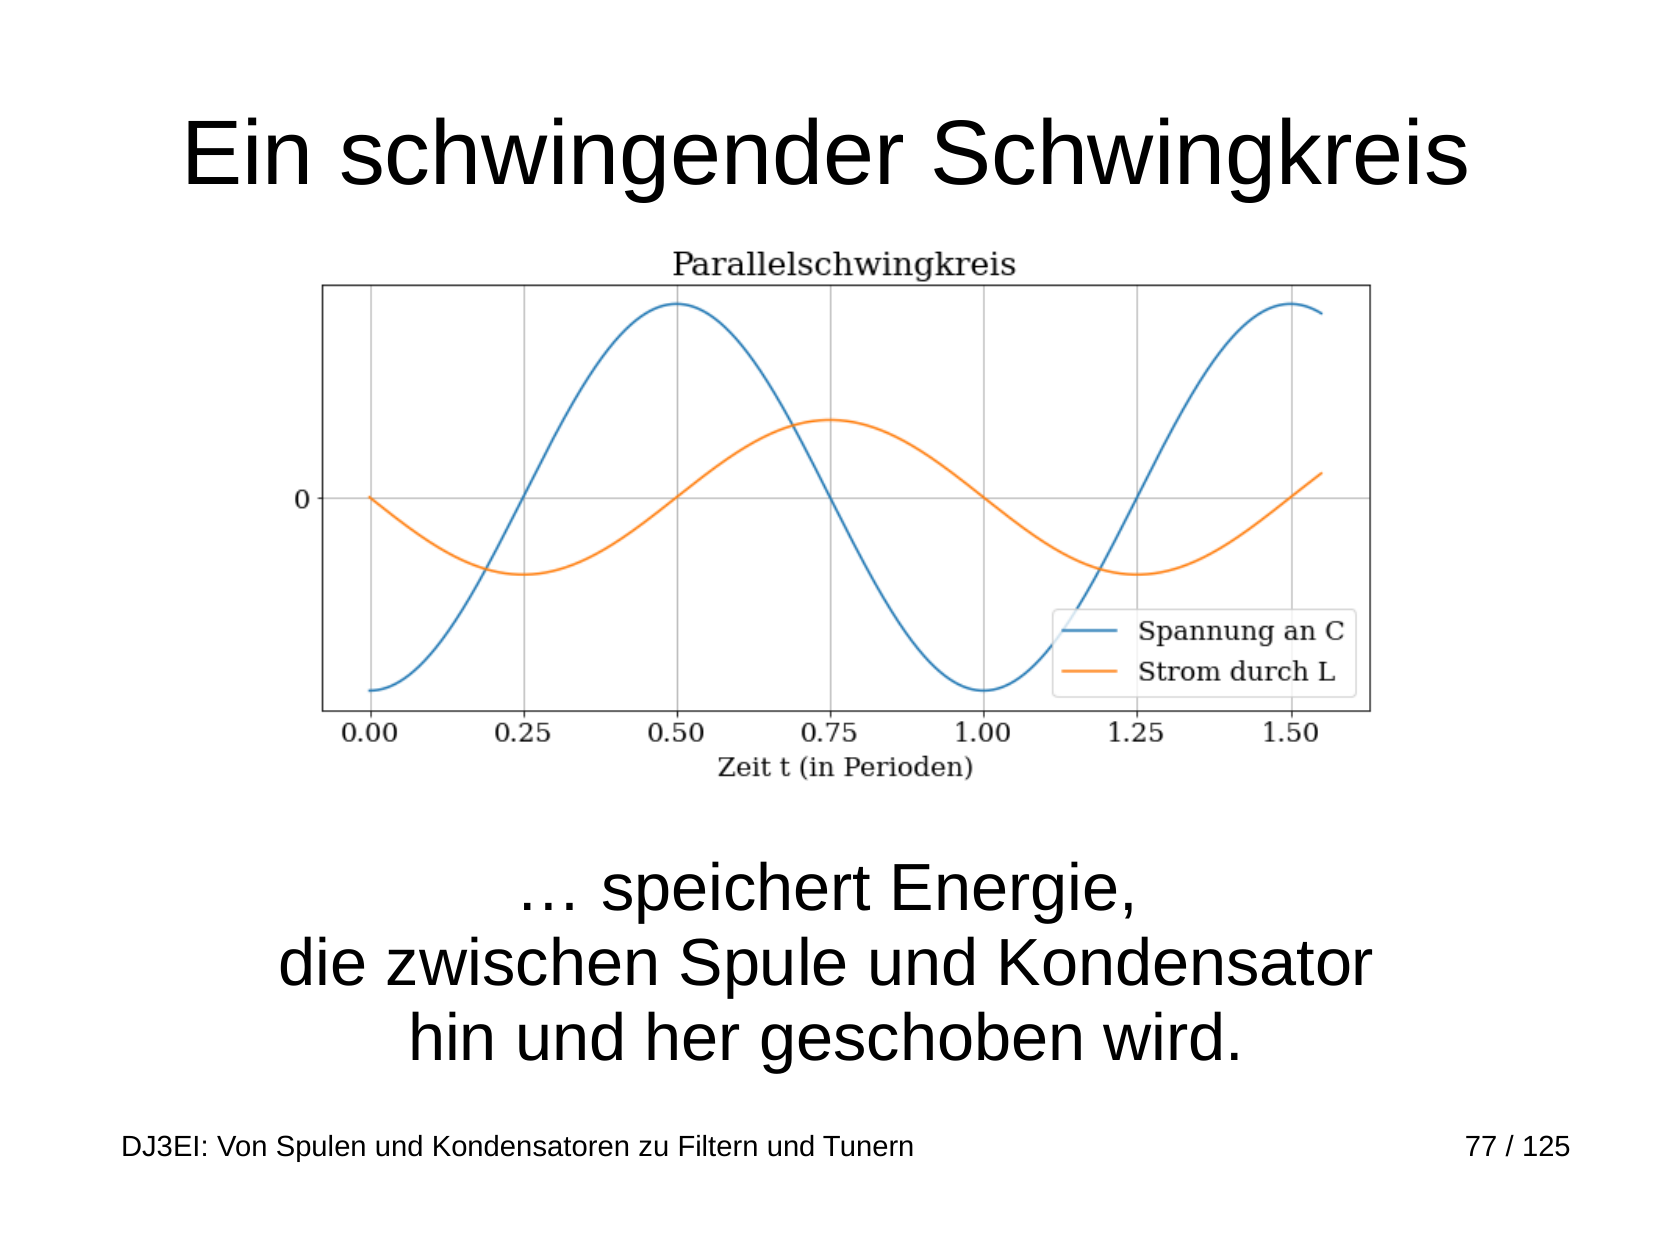

# Ein schwingender Schwingkreis
… speichert Energie,
die zwischen Spule und Kondensator
hin und her geschoben wird.